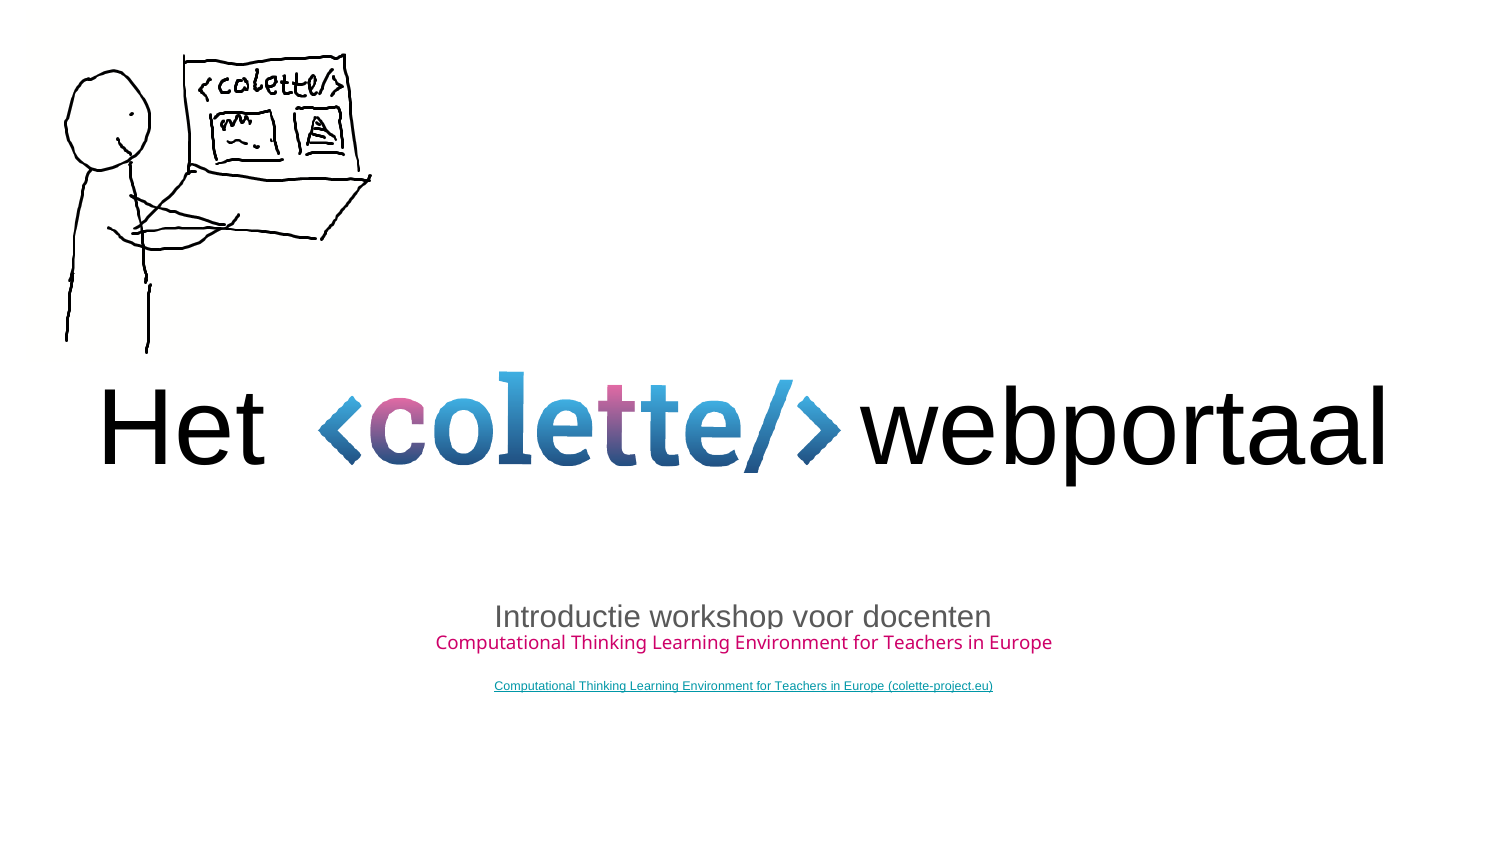

# Het <co lette/> webportaal
Introductie workshop voor docenten
Computational Thinking Learning Environment for Teachers in Europe
Computational Thinking Learning Environment for Teachers in Europe (colette-project.eu)